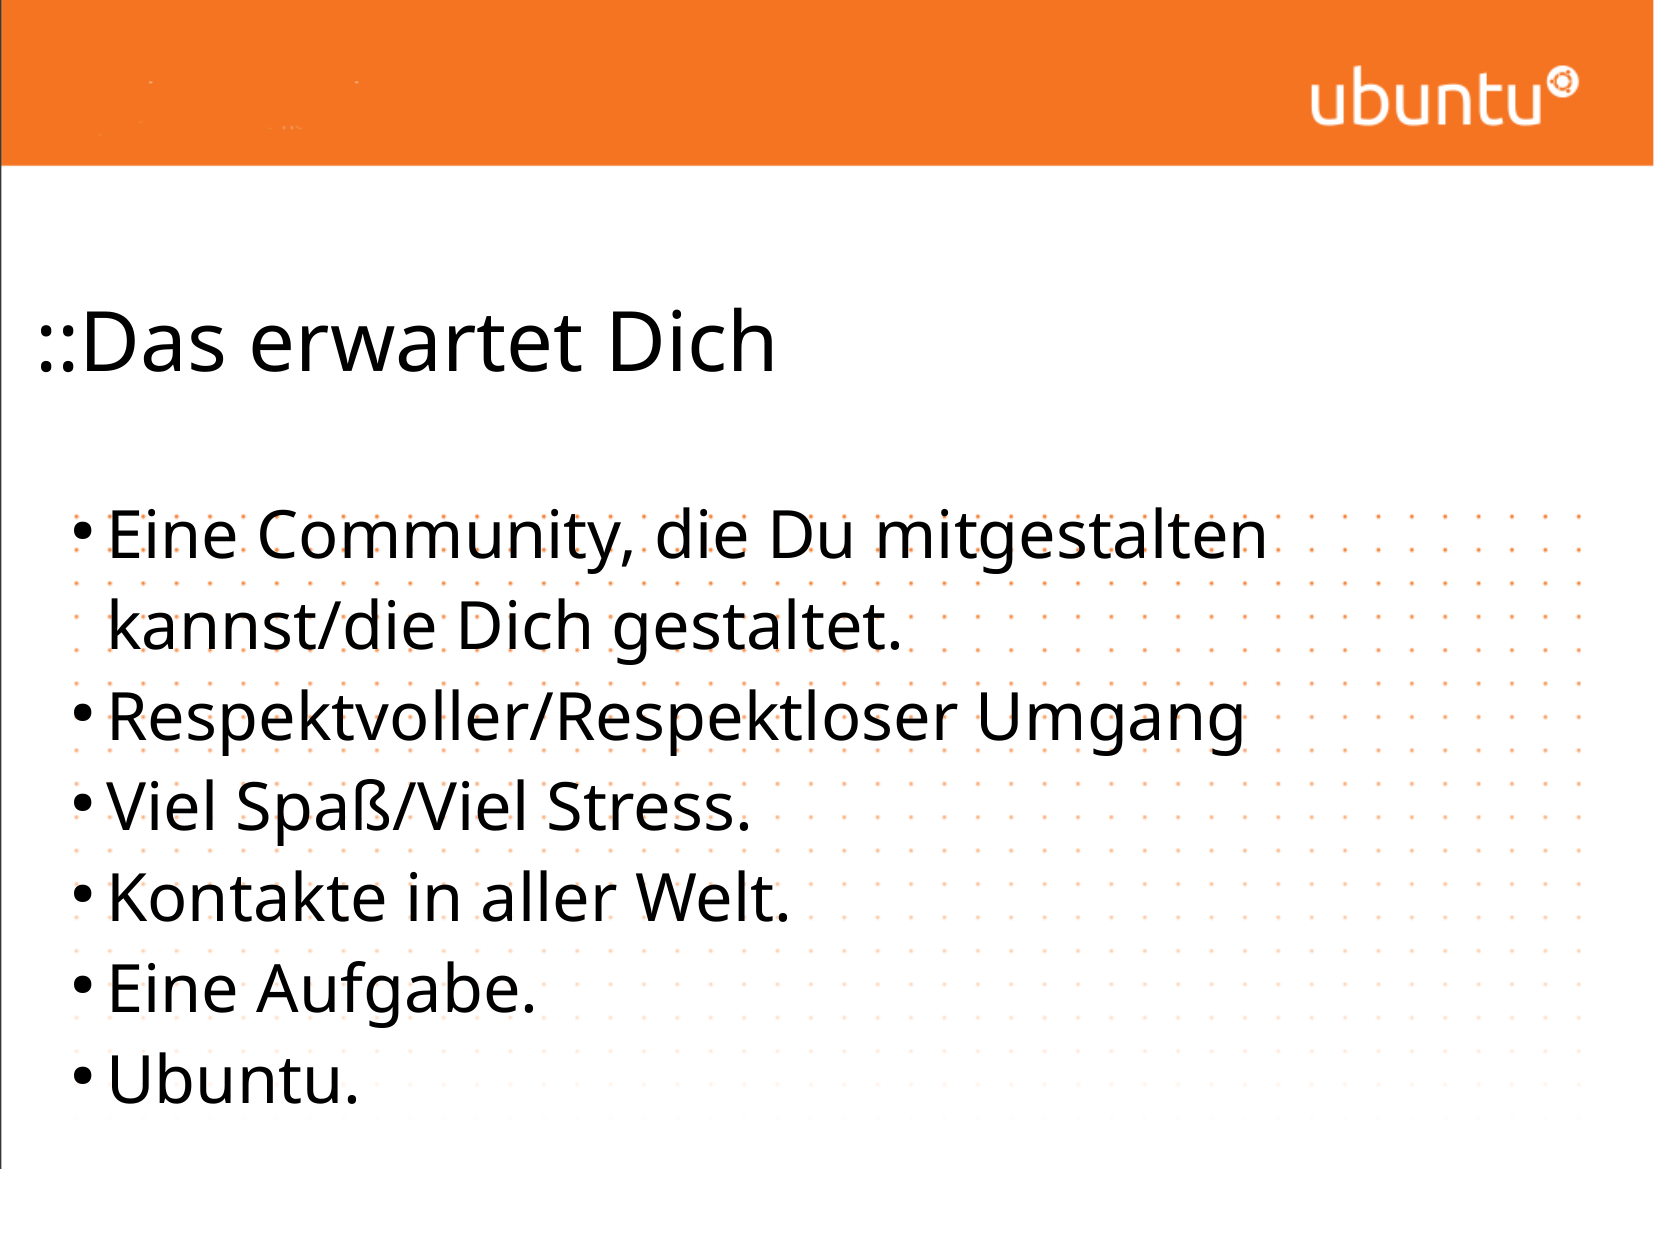

# ::Das erwartet Dich
Eine Community, die Du mitgestalten kannst/die Dich gestaltet.
Respektvoller/Respektloser Umgang
Viel Spaß/Viel Stress.
Kontakte in aller Welt.
Eine Aufgabe.
Ubuntu.